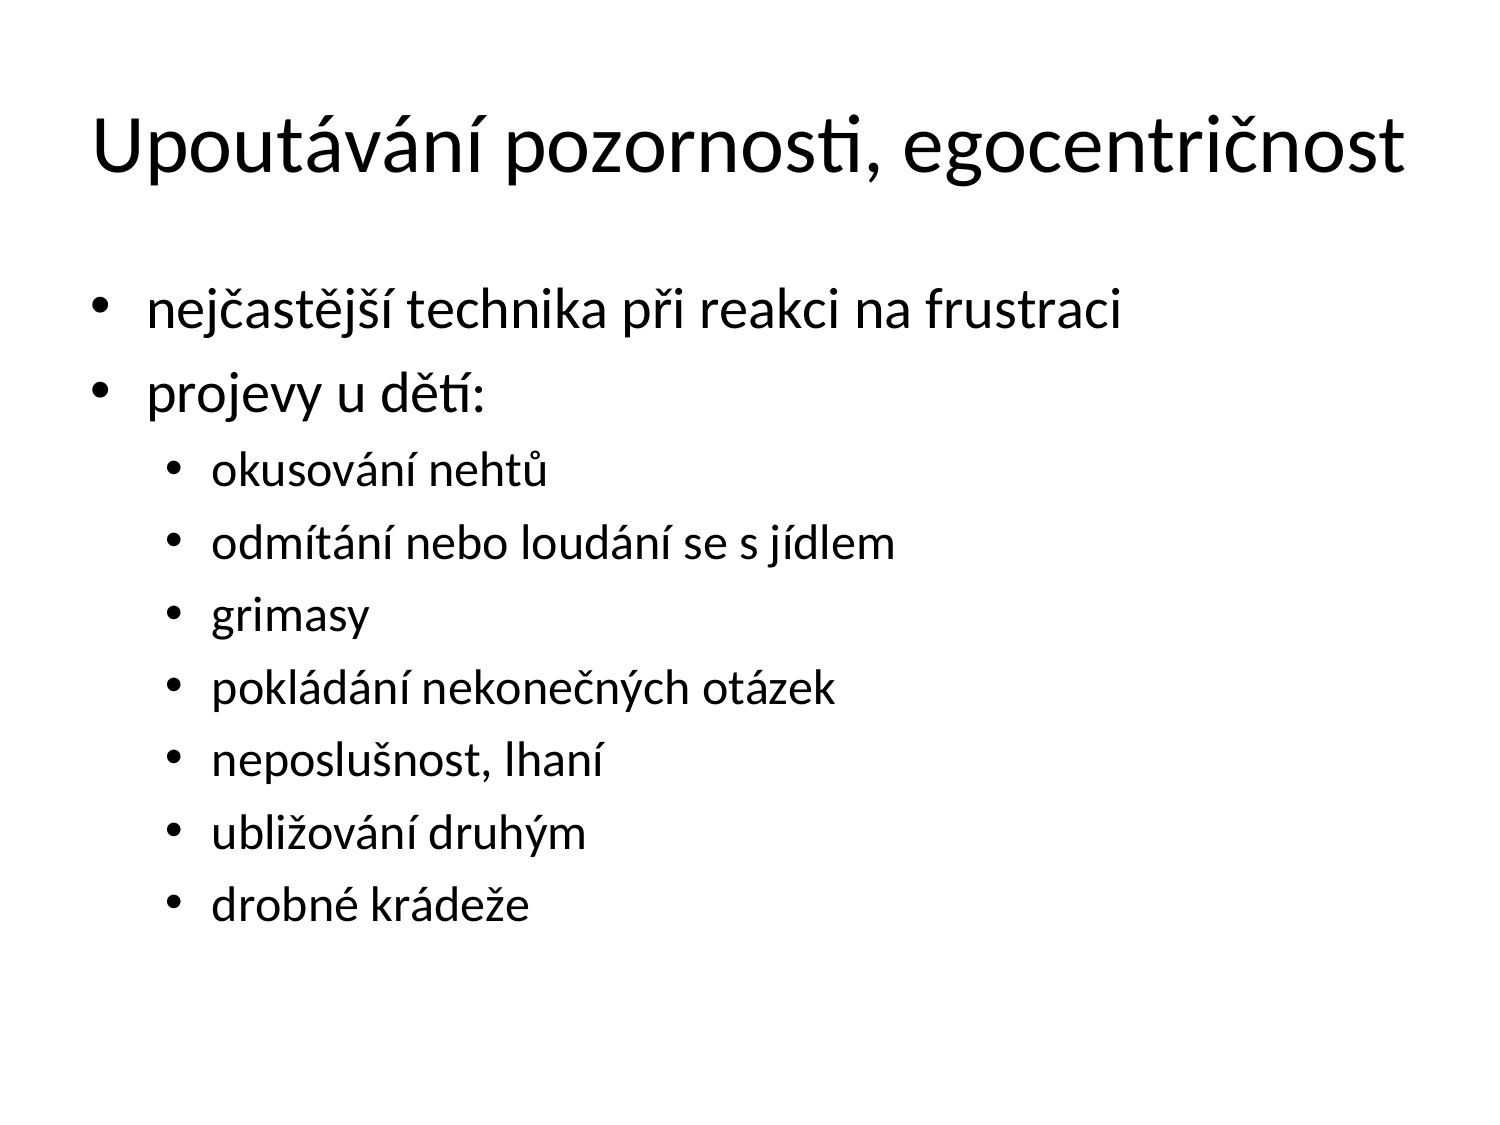

# Upoutávání pozornosti, egocentričnost
nejčastější technika při reakci na frustraci
projevy u dětí:
okusování nehtů
odmítání nebo loudání se s jídlem
grimasy
pokládání nekonečných otázek
neposlušnost, lhaní
ubližování druhým
drobné krádeže